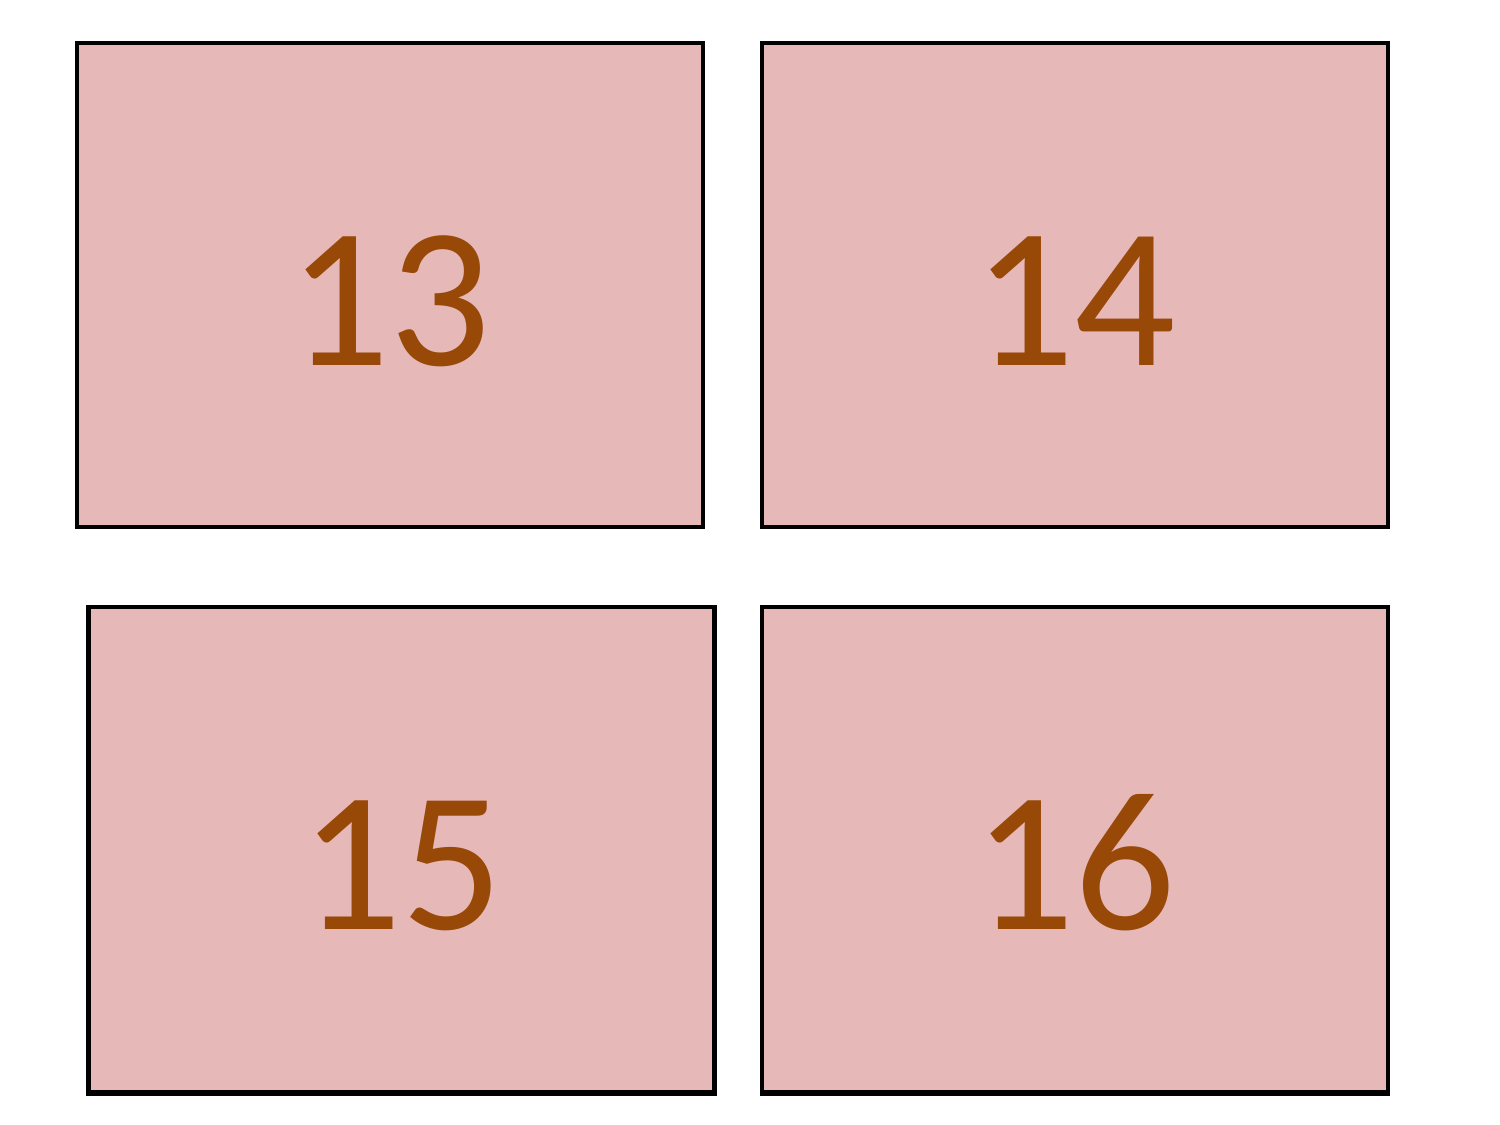

Z čeho jsou složeny všechny látky?
13
O čem nás přesvědčil Brownův pohyb a difuze?
14
15
16
Uveď příklady difuze.
Látky rozdělujeme podle skupenství na… Uveď příklady.